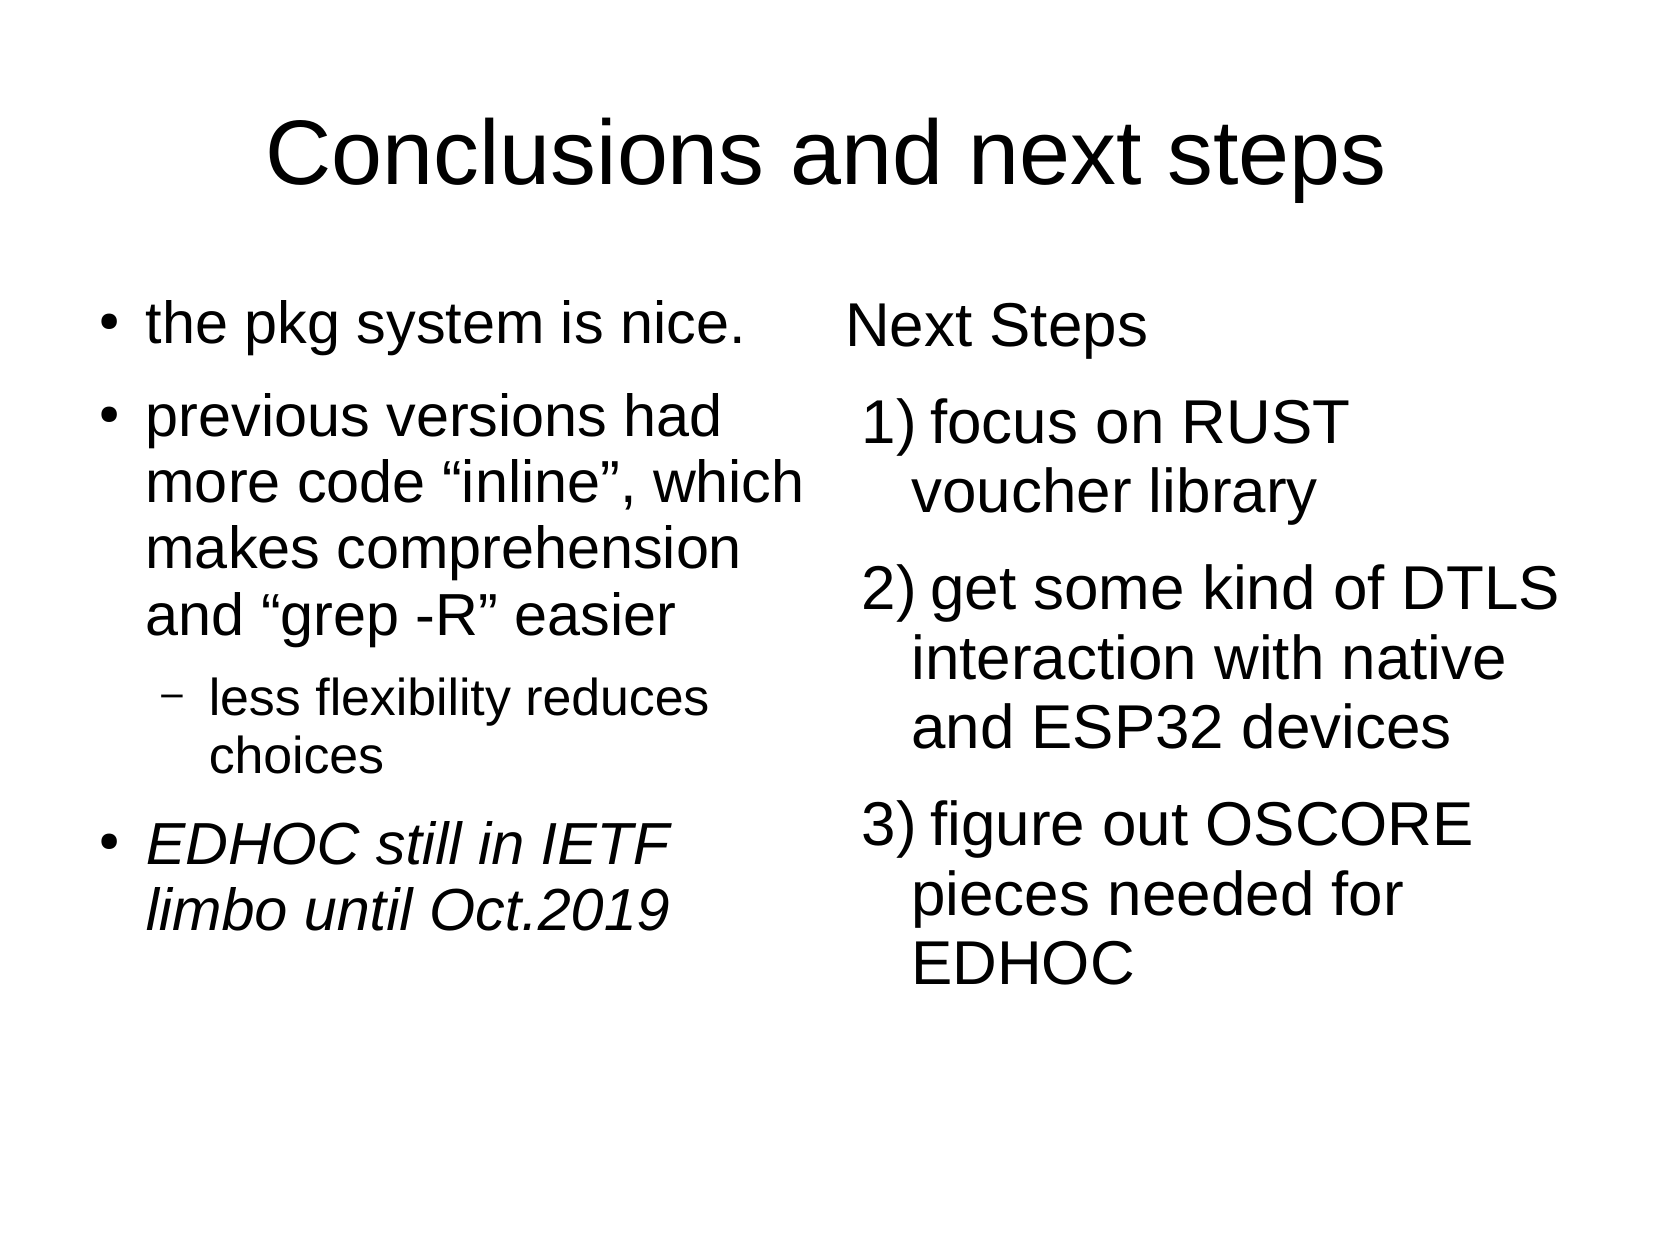

# Conclusions and next steps
the pkg system is nice.
previous versions had more code “inline”, which makes comprehension and “grep -R” easier
less flexibility reduces choices
EDHOC still in IETF limbo until Oct.2019
Next Steps
 focus on RUST voucher library
 get some kind of DTLS interaction with native and ESP32 devices
 figure out OSCORE pieces needed for EDHOC